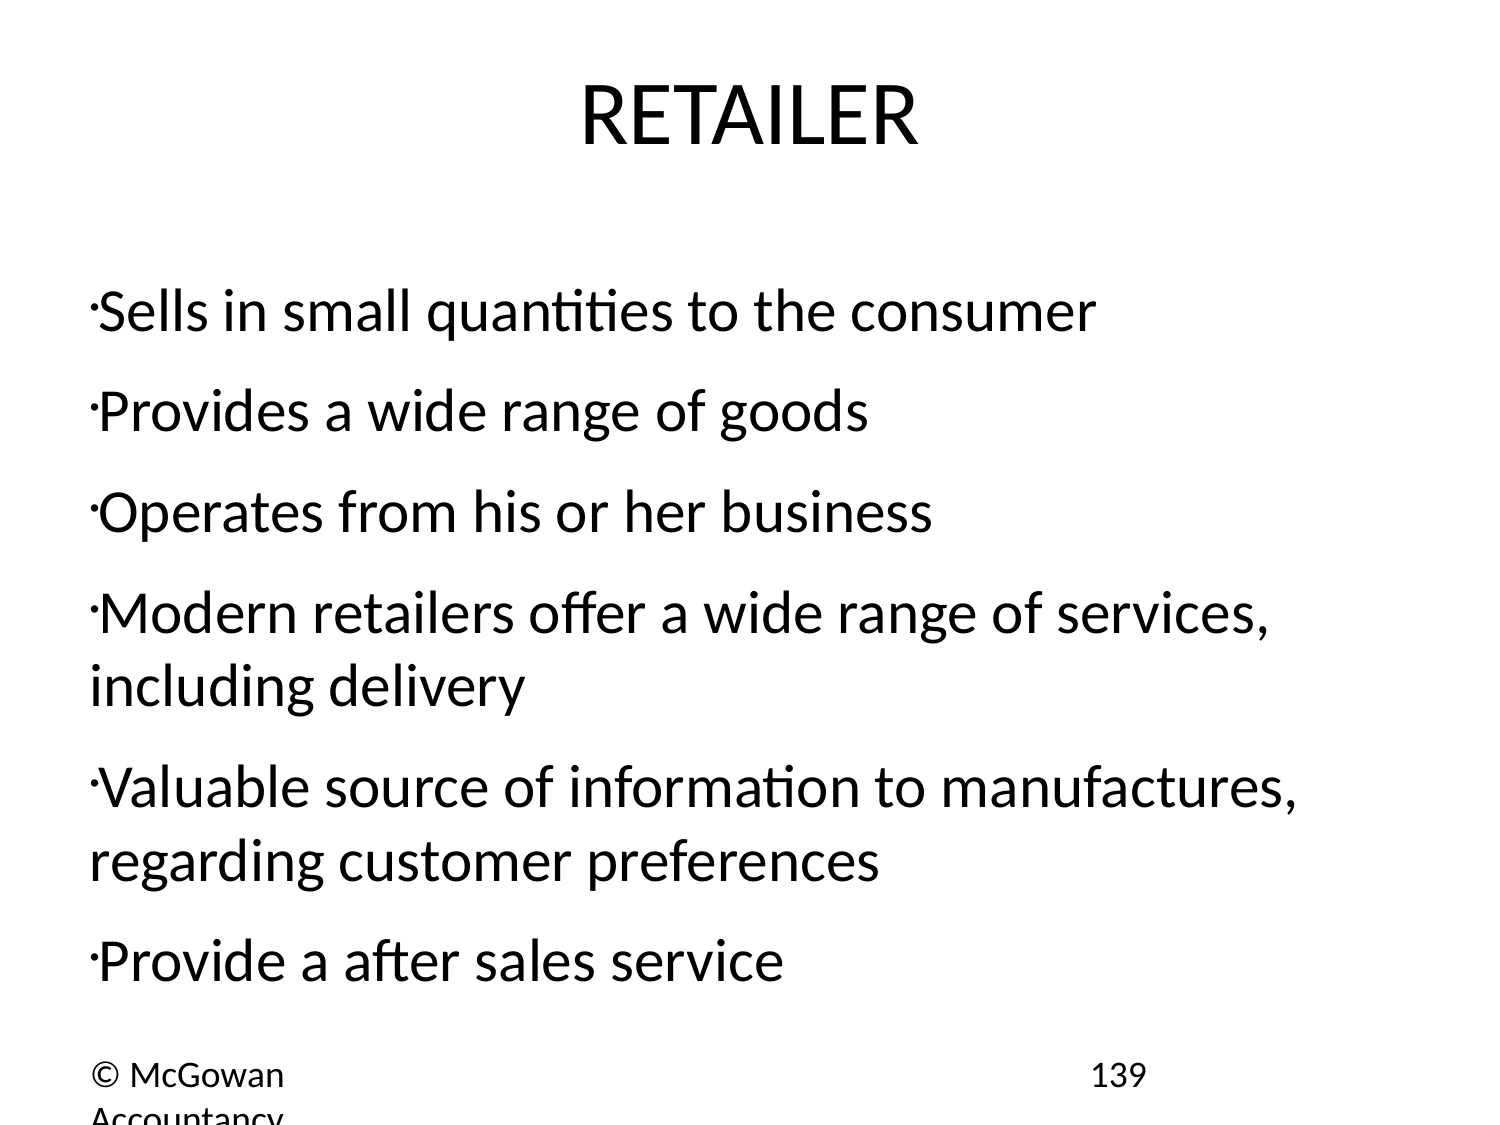

# RETAILER
Sells in small quantities to the consumer
Provides a wide range of goods
Operates from his or her business
Modern retailers offer a wide range of services, including delivery
Valuable source of information to manufactures, regarding customer preferences
Provide a after sales service
© McGowan Accountancy Services
139